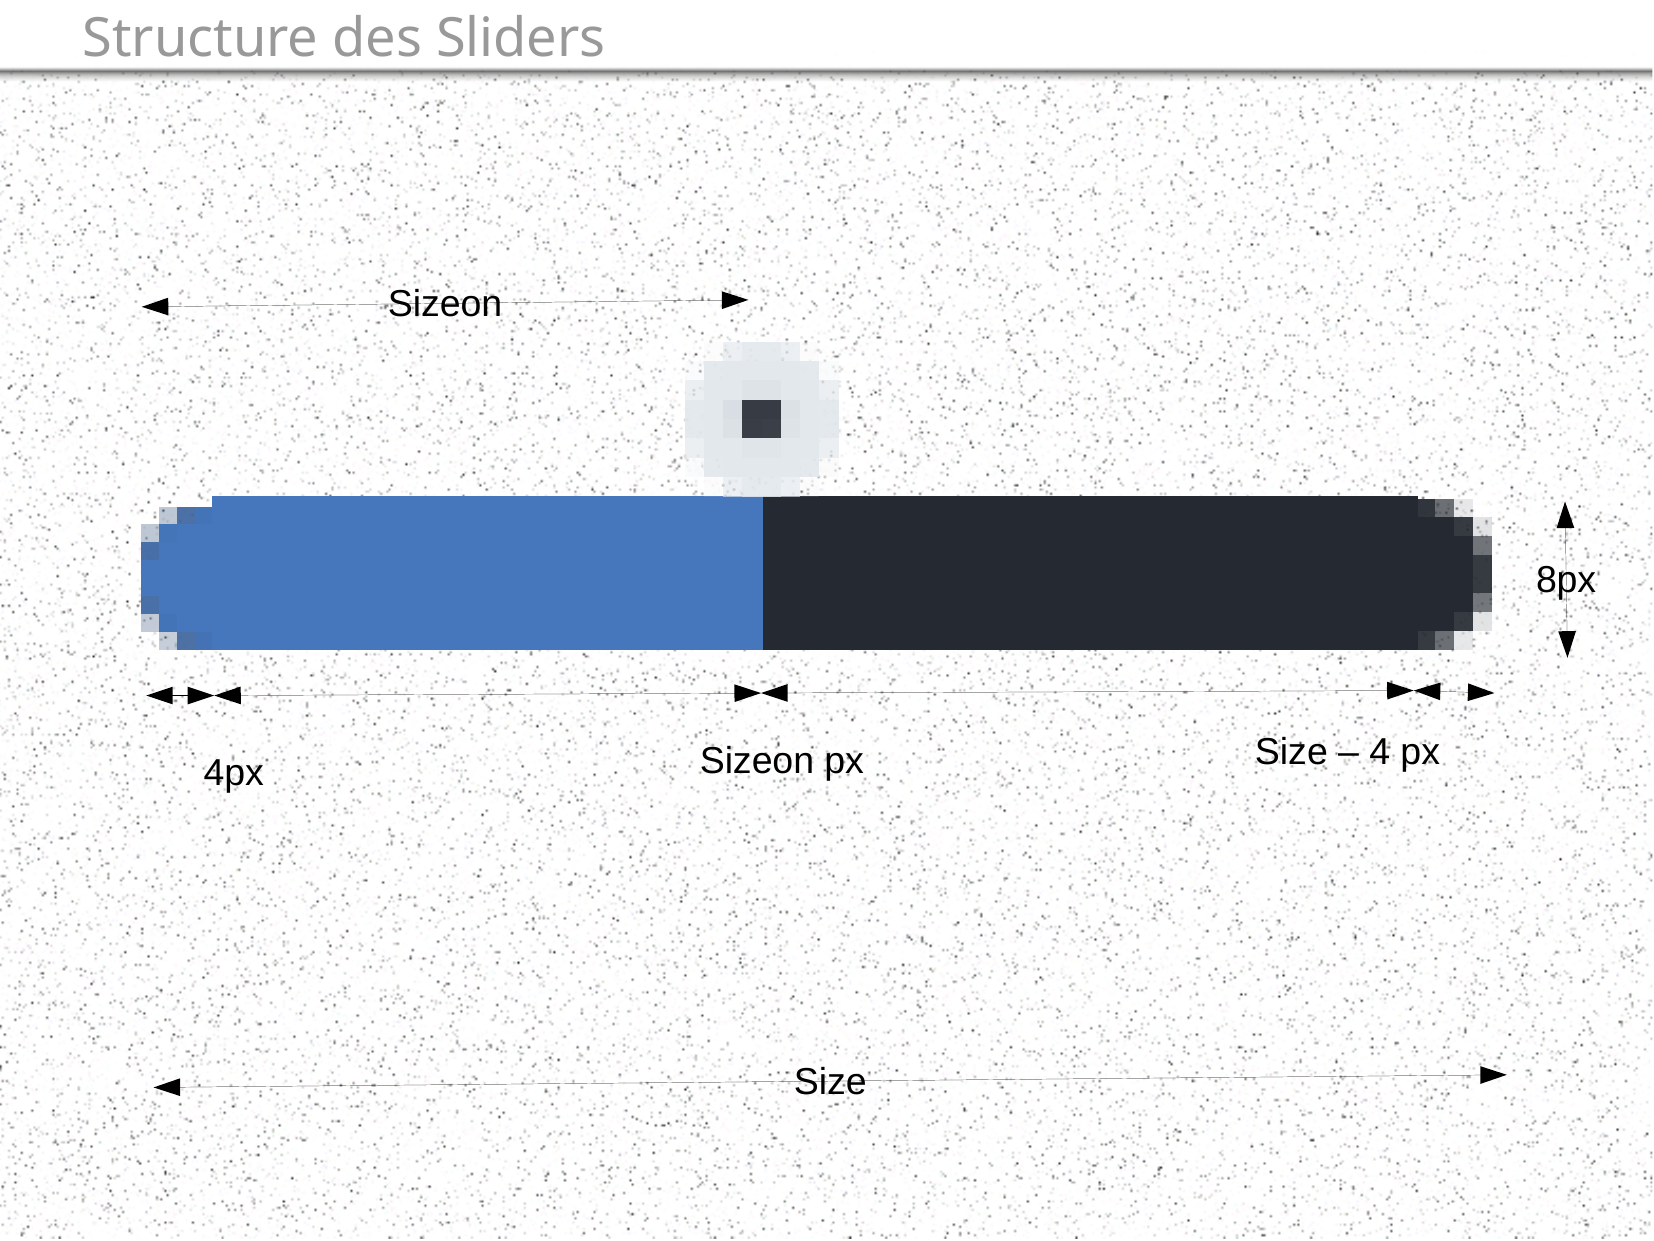

# Structure des Sliders
Size – 4 px
Sizeon px
4px